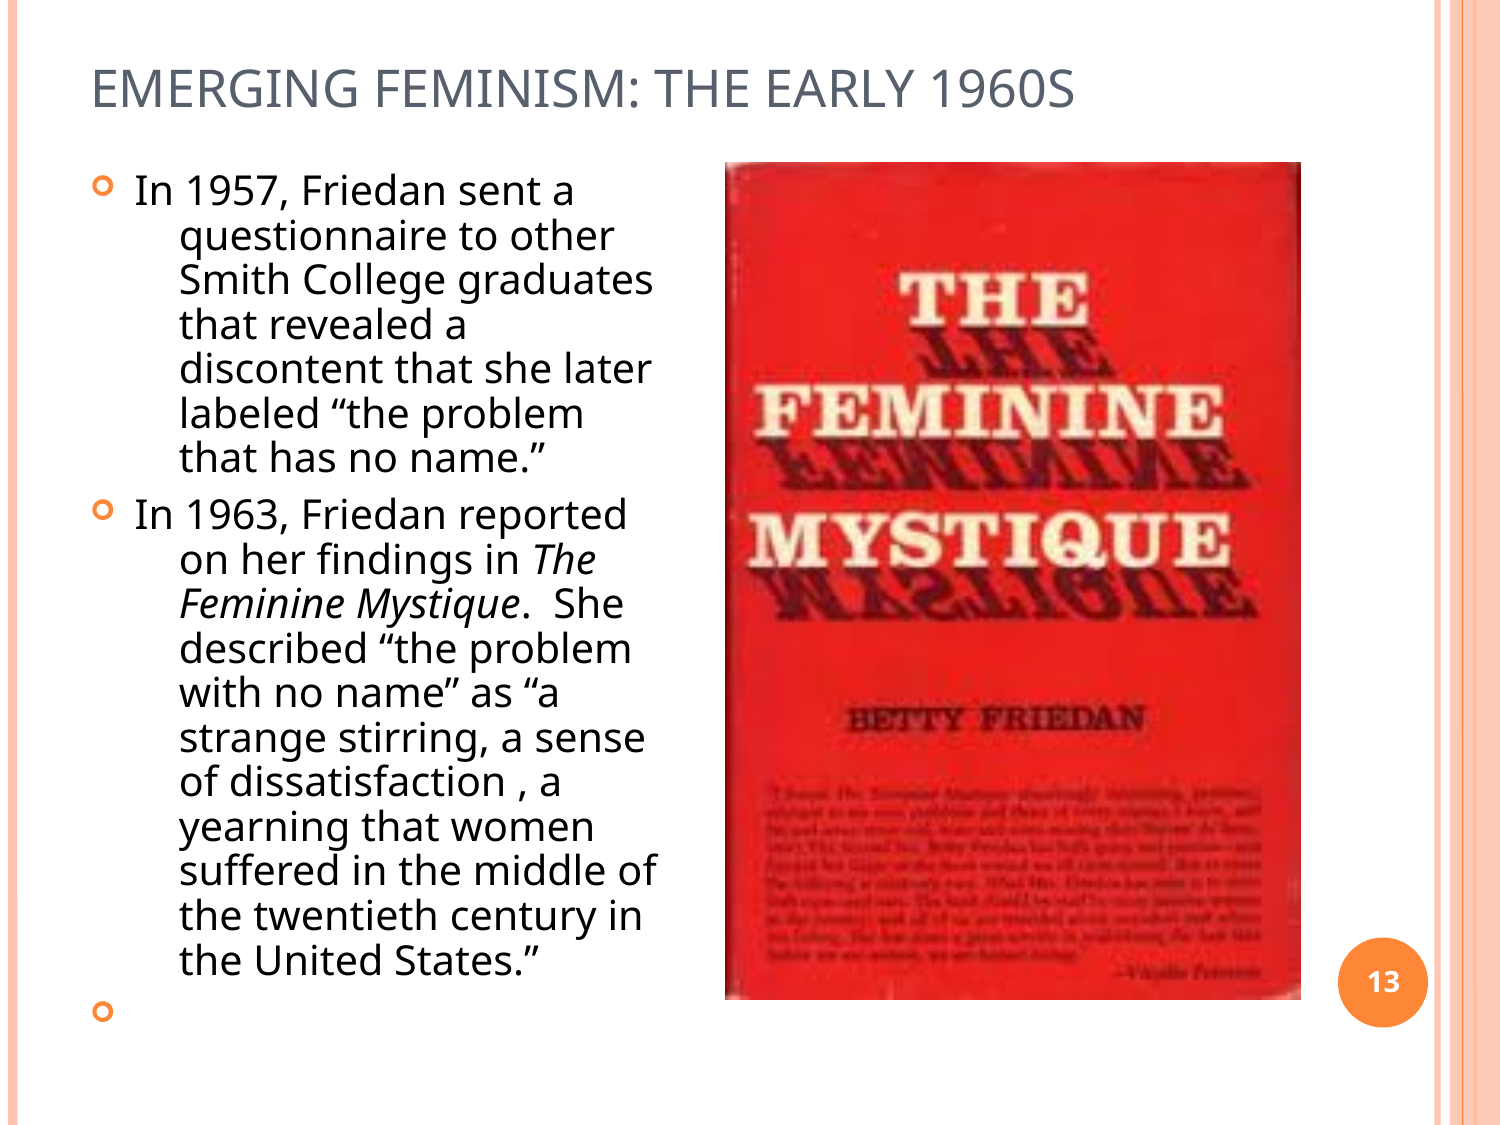

# Emerging Feminism: The Early 1960s
In 1957, Friedan sent a questionnaire to other Smith College graduates that revealed a discontent that she later labeled “the problem that has no name.”
In 1963, Friedan reported on her findings in The Feminine Mystique. She described “the problem with no name” as “a strange stirring, a sense of dissatisfaction , a yearning that women suffered in the middle of the twentieth century in the United States.”